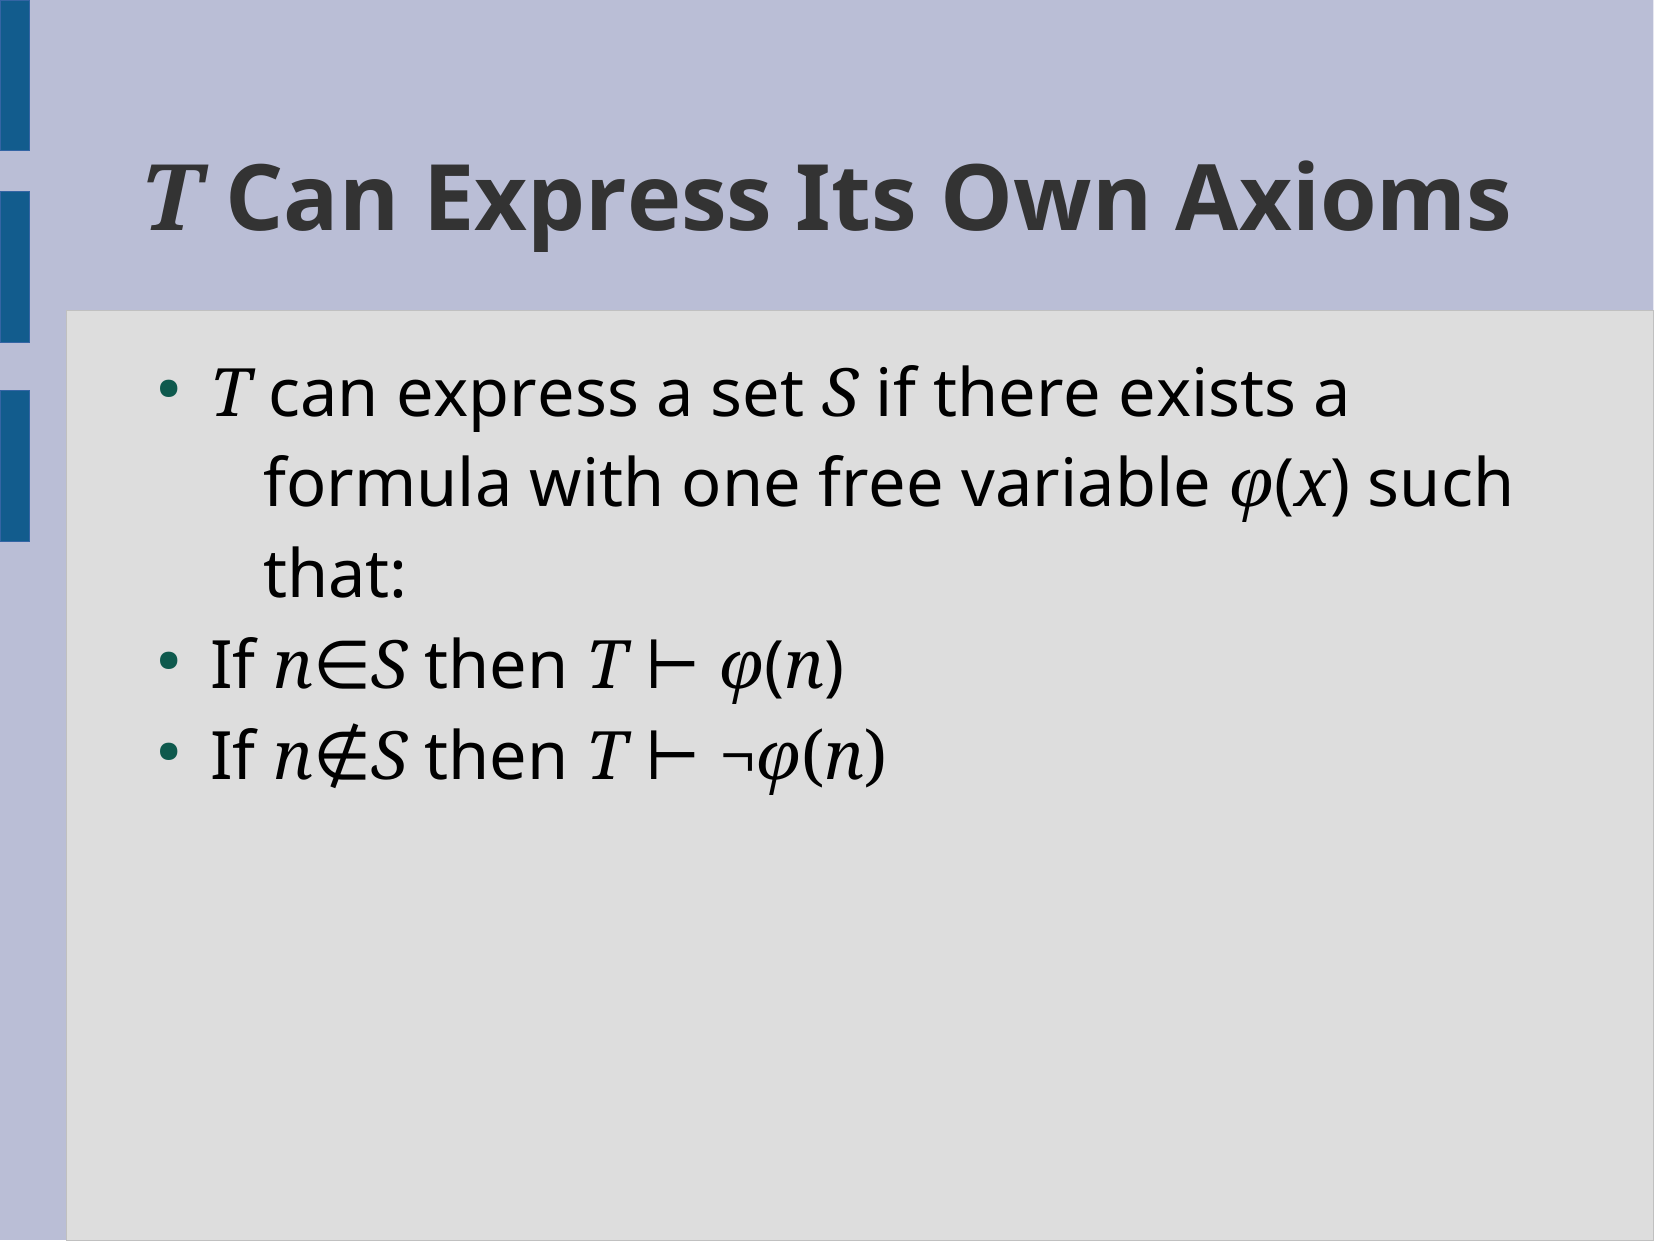

# T Can Express Its Own Axioms
T can express a set S if there exists a formula with one free variable φ(x) such that:
If n∈S then T ⊢ φ(n)
If n∉S then T ⊢ ¬φ(n)